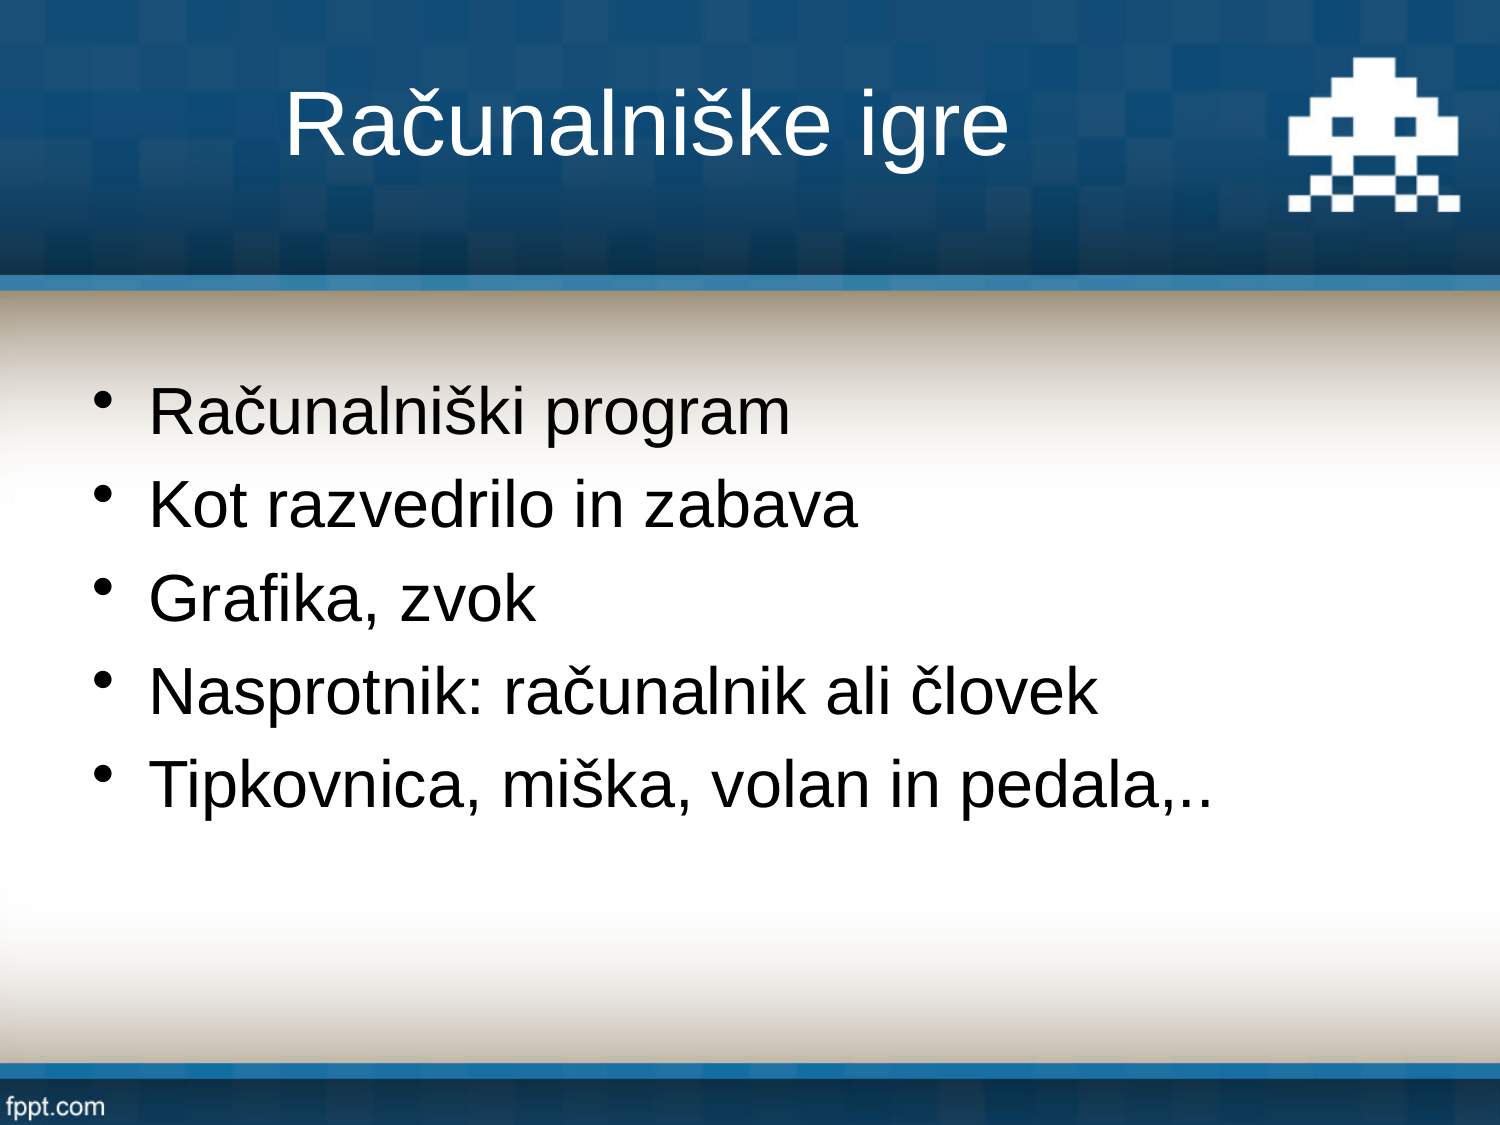

# Računalniške igre
Računalniški program
Kot razvedrilo in zabava
Grafika, zvok
Nasprotnik: računalnik ali človek
Tipkovnica, miška, volan in pedala,..